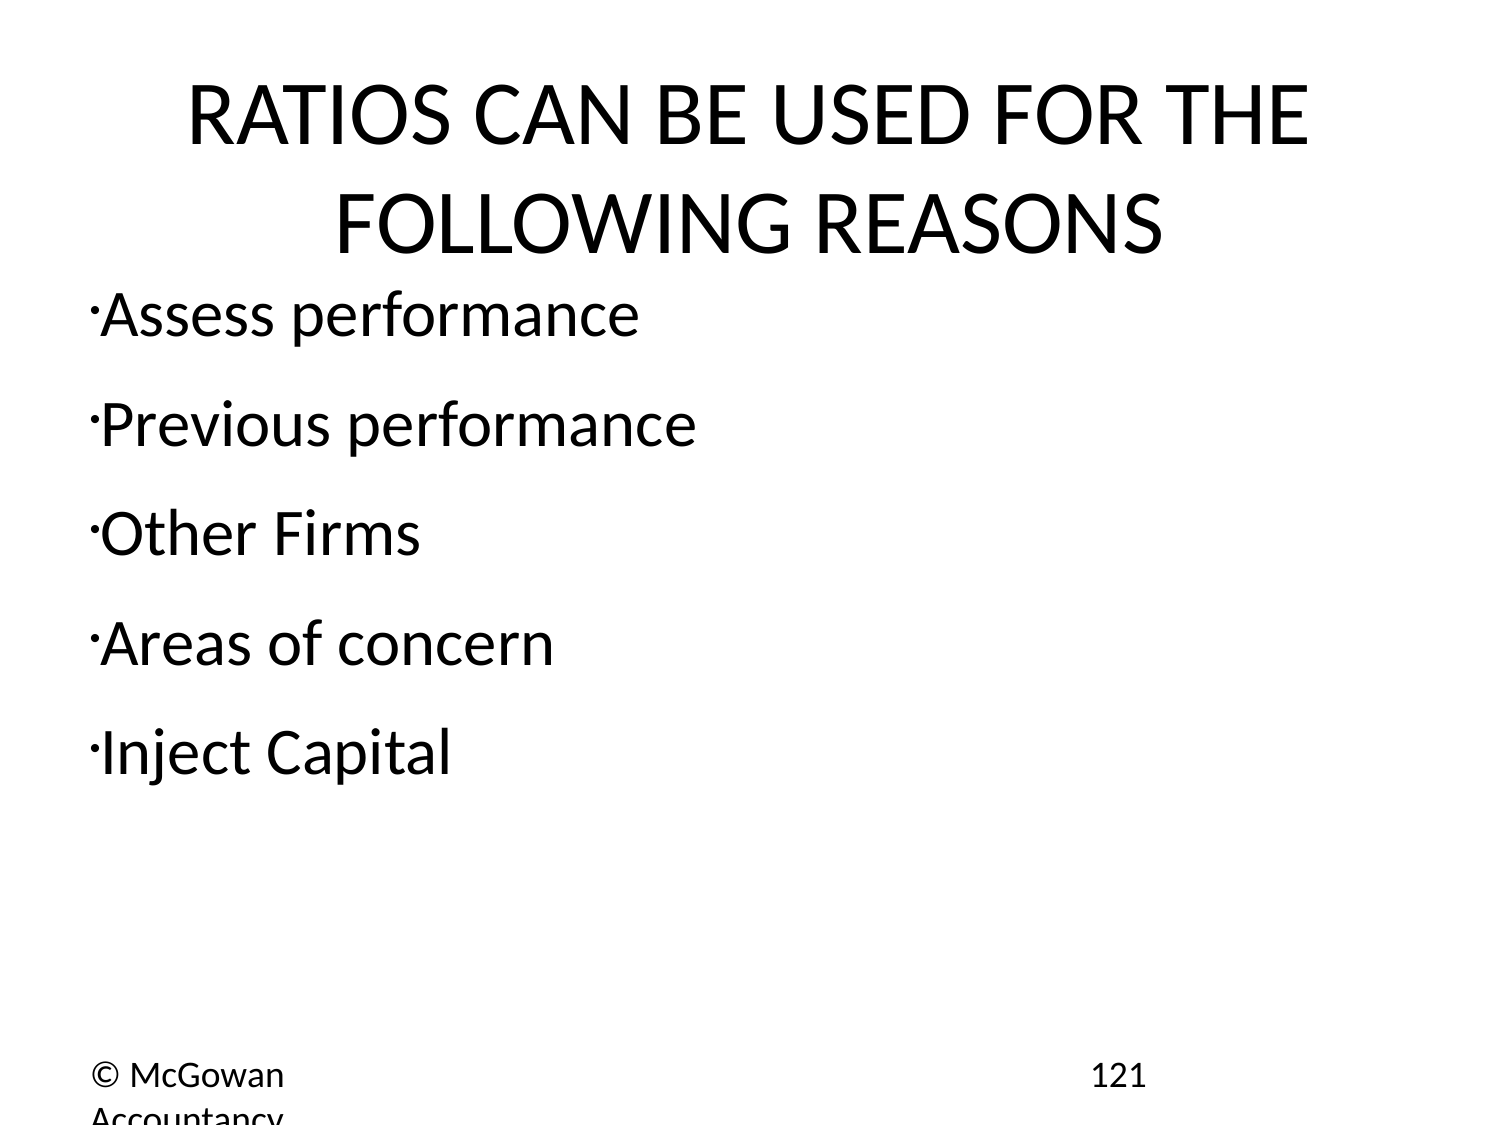

# RATIOS CAN BE USED FOR THE FOLLOWING REASONS
Assess performance
Previous performance
Other Firms
Areas of concern
Inject Capital
© McGowan Accountancy Services
121